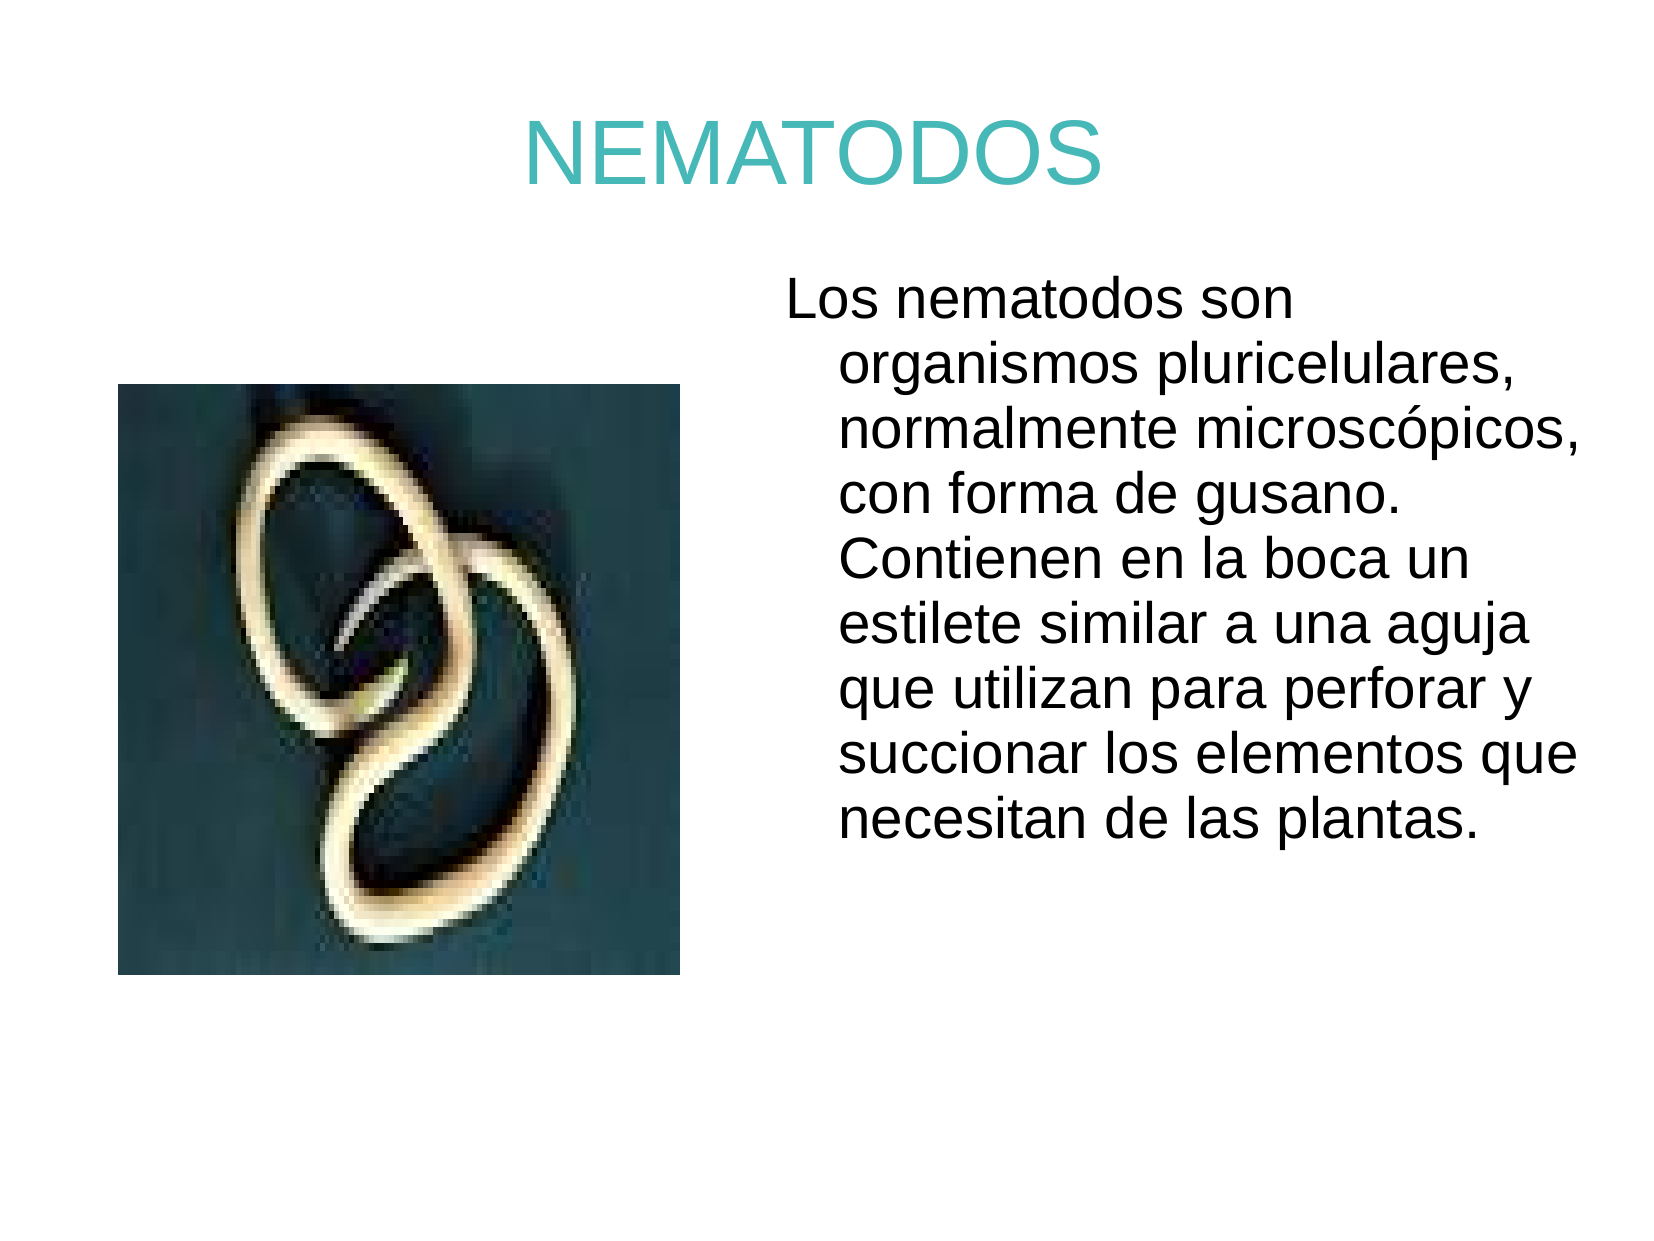

NEMATODOS
# Los nematodos son organismos pluricelulares, normalmente microscópicos, con forma de gusano. Contienen en la boca un estilete similar a una aguja que utilizan para perforar y succionar los elementos que necesitan de las plantas.